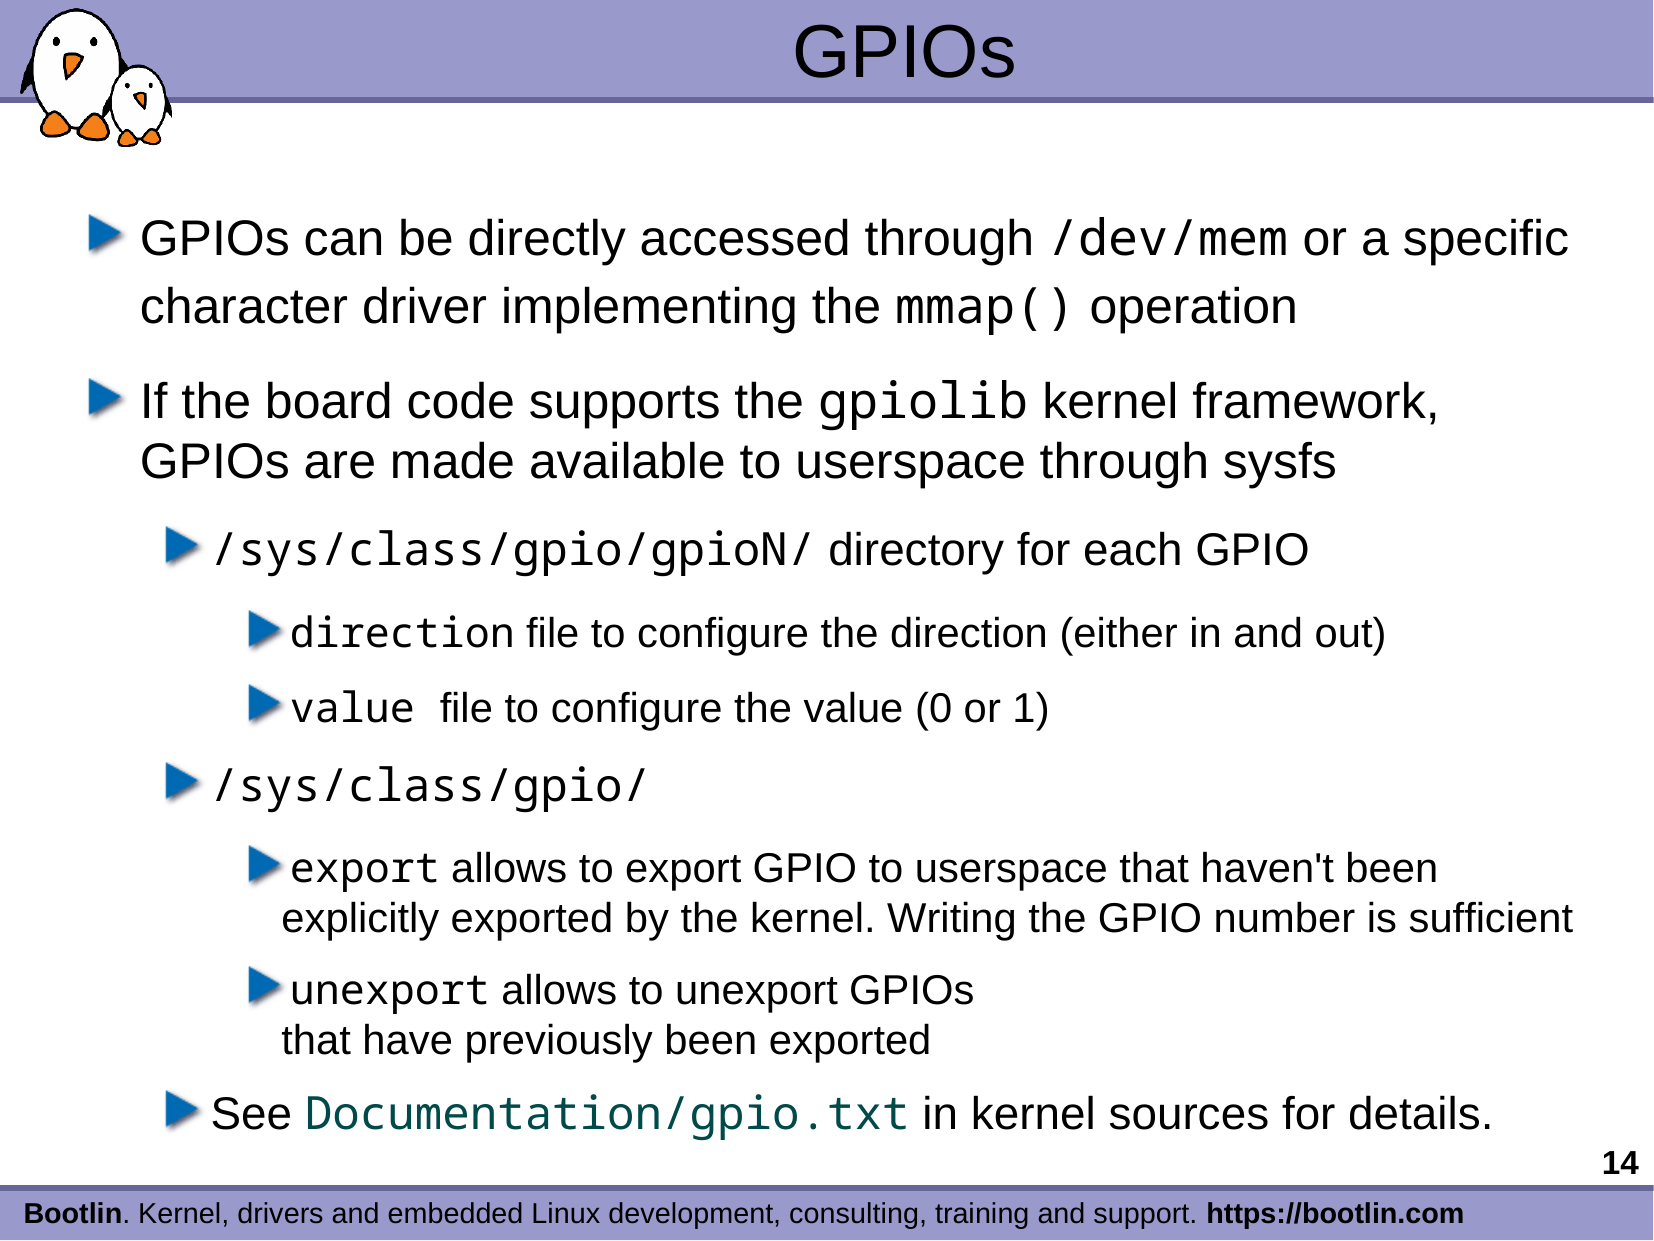

# GPIOs
GPIOs can be directly accessed through /dev/mem or a specific character driver implementing the mmap() operation
If the board code supports the gpiolib kernel framework, GPIOs are made available to userspace through sysfs
/sys/class/gpio/gpioN/ directory for each GPIO
direction file to configure the direction (either in and out)
value file to configure the value (0 or 1)
/sys/class/gpio/
export allows to export GPIO to userspace that haven't been explicitly exported by the kernel. Writing the GPIO number is sufficient
unexport allows to unexport GPIOs
that have previously been exported
See Documentation/gpio.txt in kernel sources for details.